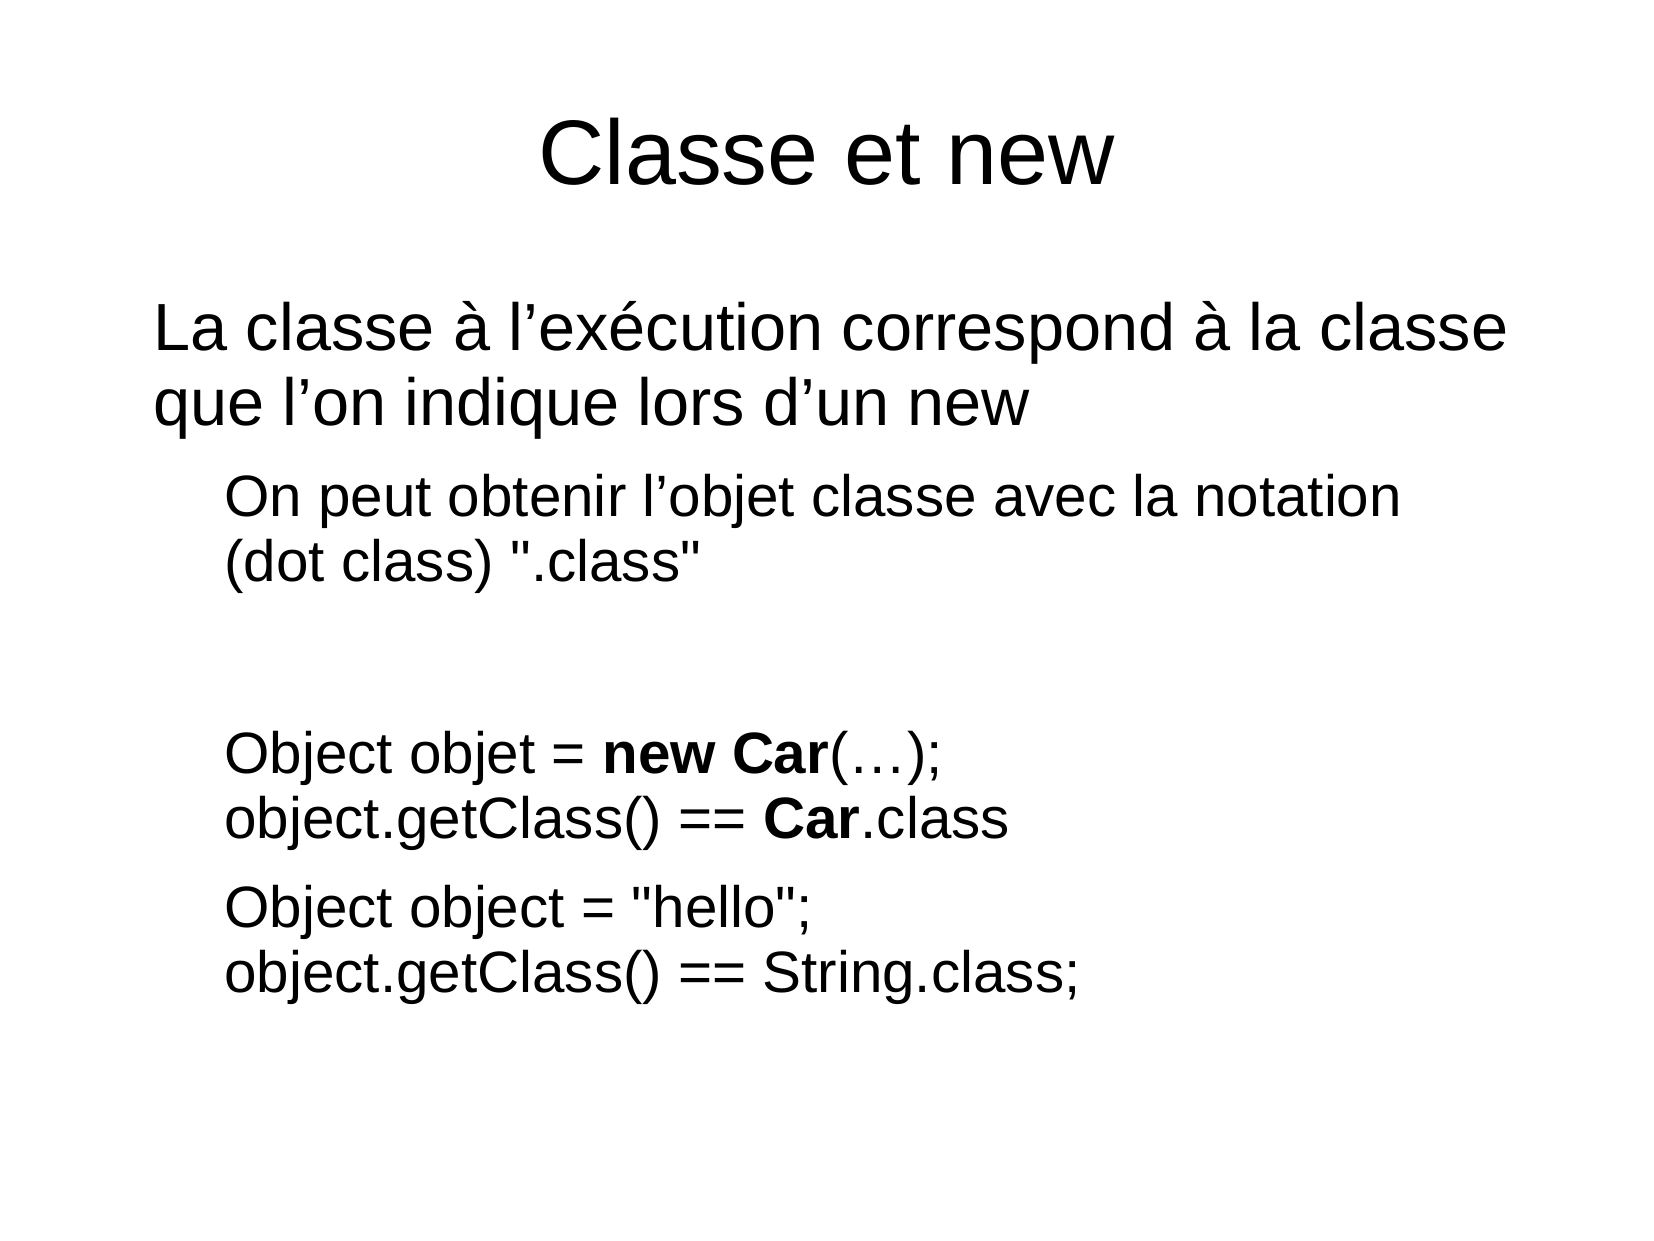

# Classe et new
La classe à l’exécution correspond à la classe que l’on indique lors d’un new
On peut obtenir l’objet classe avec la notation
(dot class) ".class"
Object objet = new Car(…);
object.getClass() == Car.class
Object object = "hello";
object.getClass() == String.class;